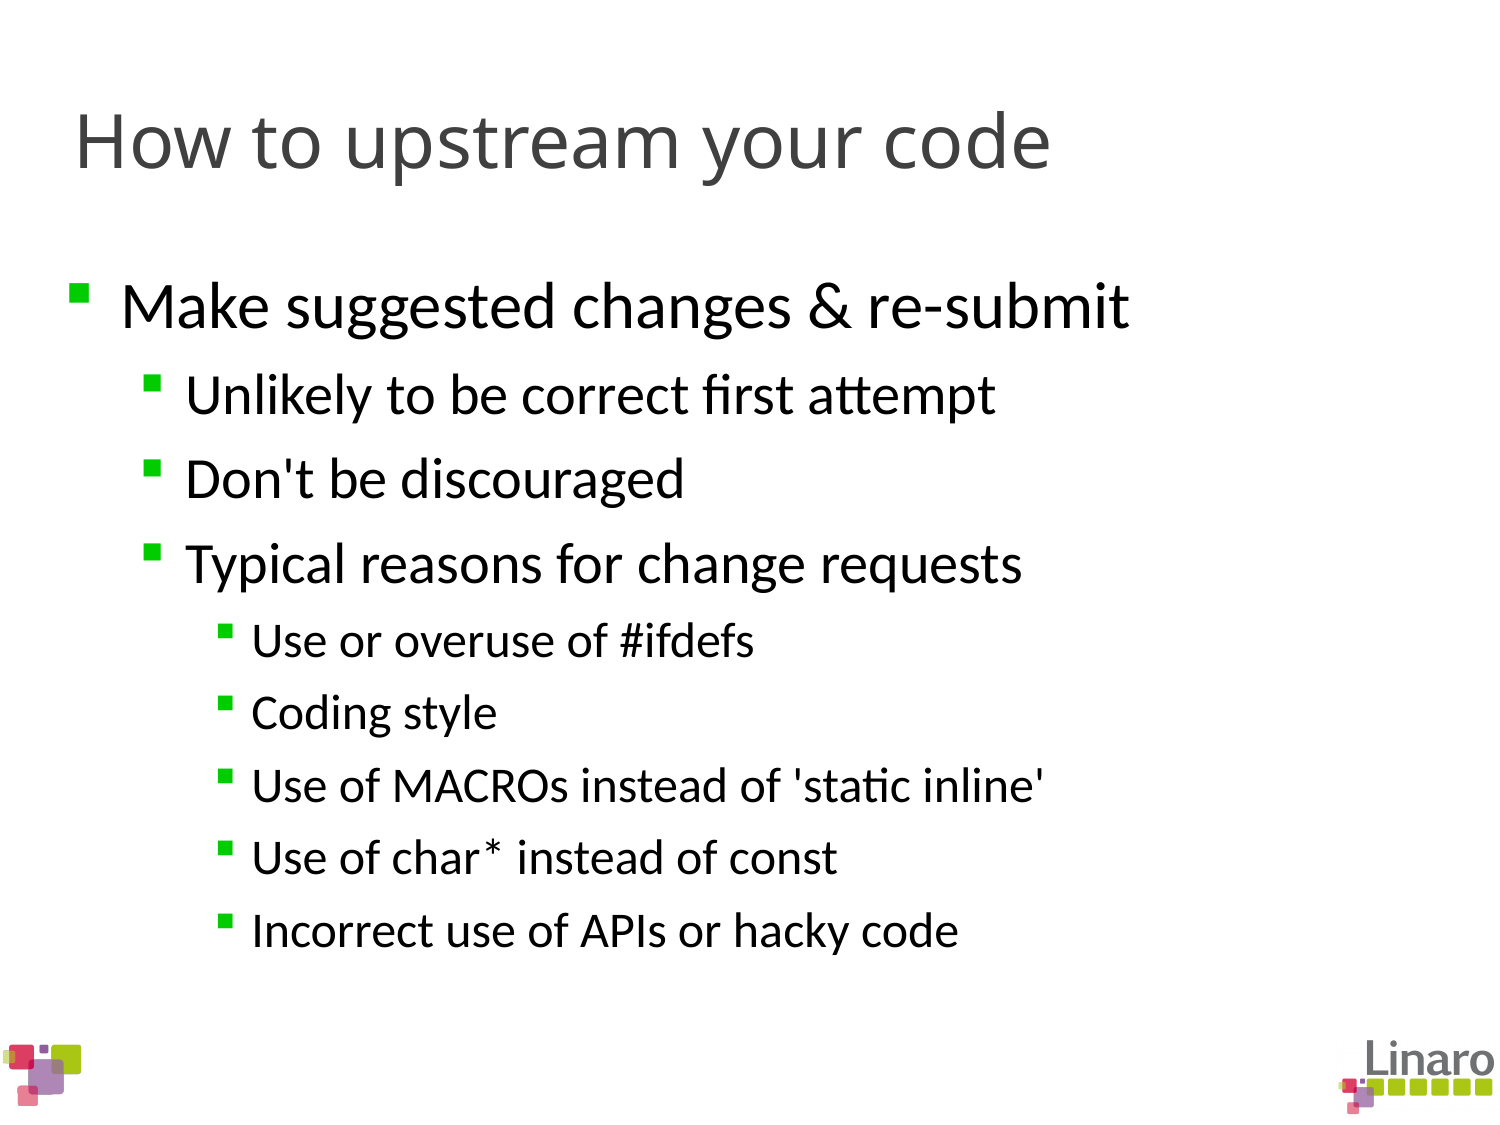

# How to upstream your code
Make suggested changes & re-submit
Unlikely to be correct first attempt
Don't be discouraged
Typical reasons for change requests
Use or overuse of #ifdefs
Coding style
Use of MACROs instead of 'static inline'
Use of char* instead of const
Incorrect use of APIs or hacky code